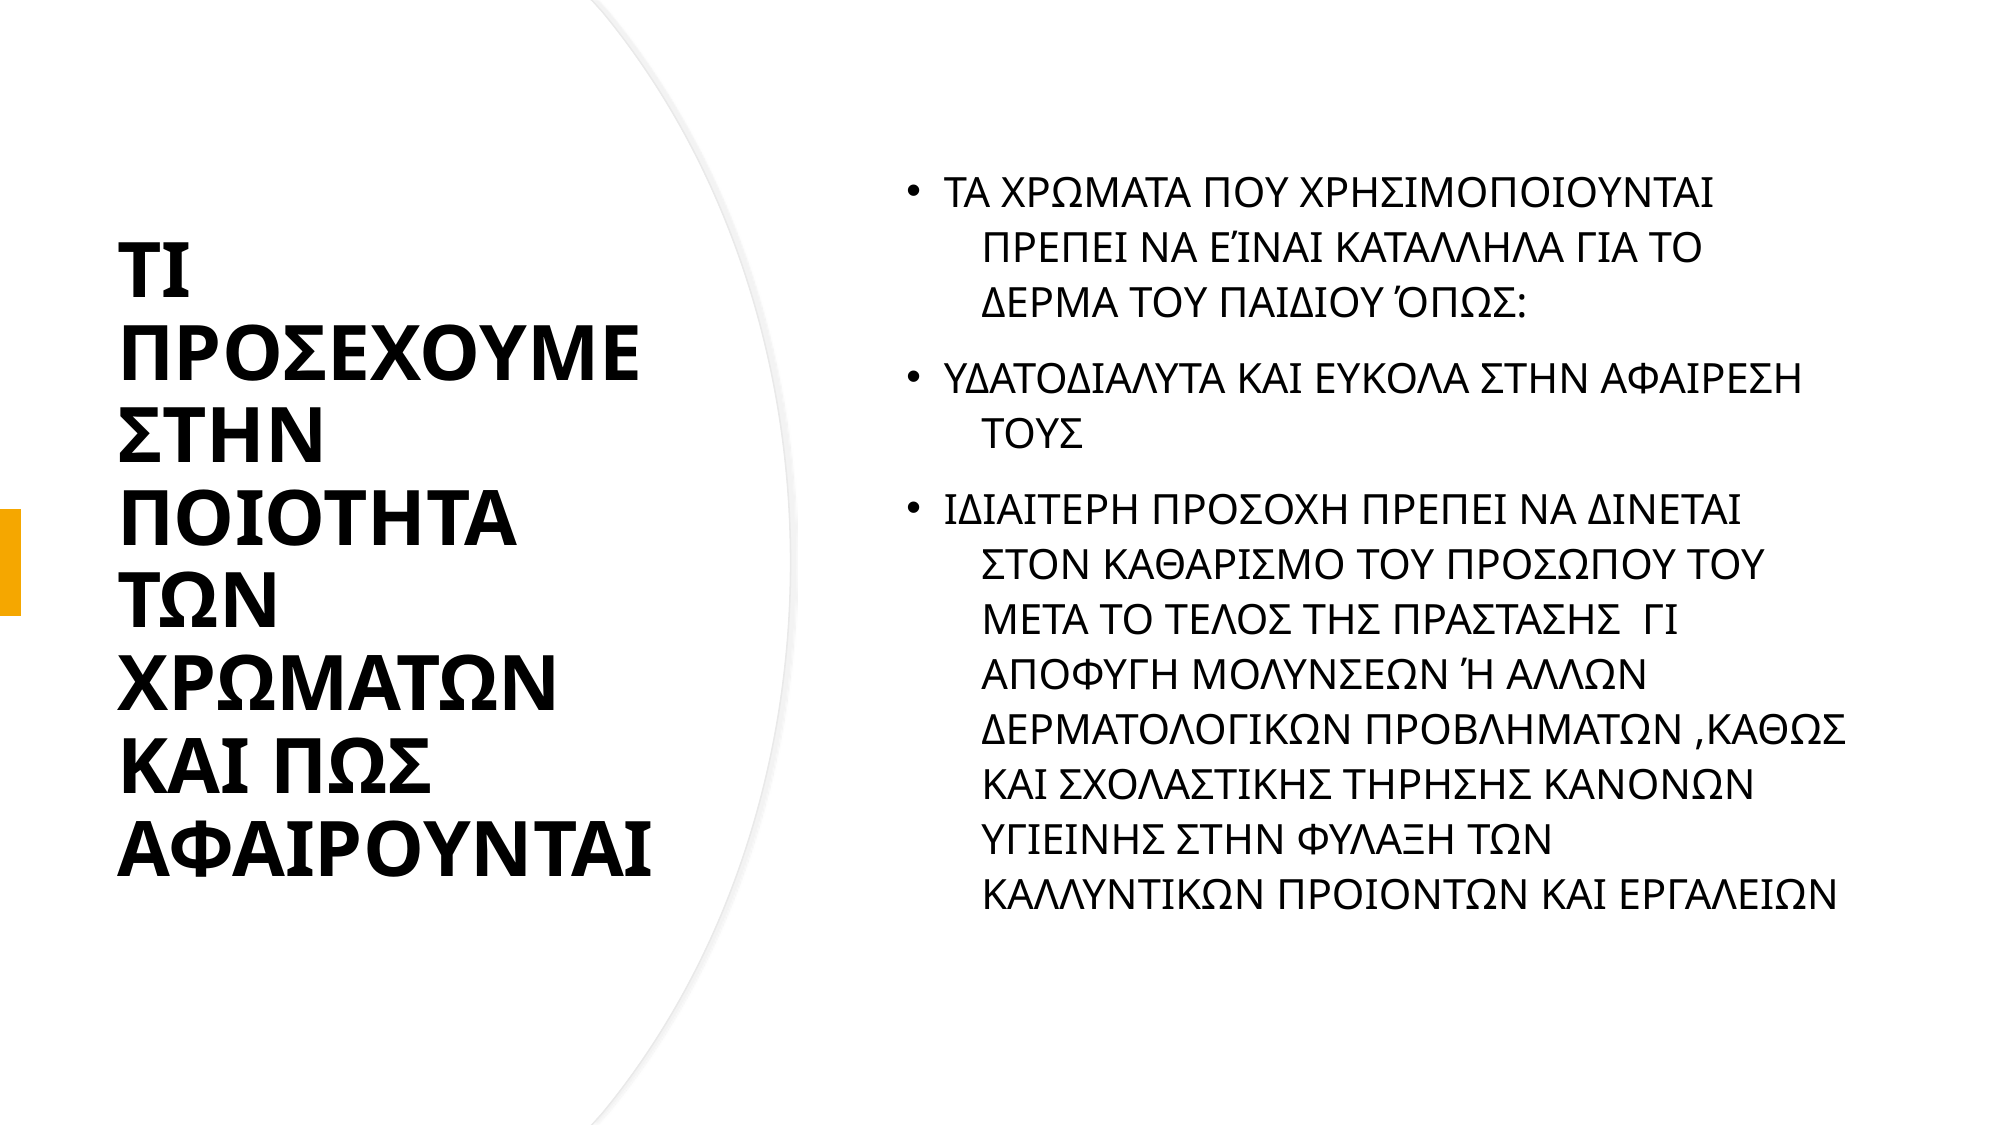

ΤΑ ΧΡΩΜΑΤΑ ΠΟΥ ΧΡΗΣΙΜΟΠΟΙΟΥΝΤΑΙ ΠΡΕΠΕΙ ΝΑ ΕΊΝΑΙ ΚΑΤΑΛΛΗΛΑ ΓΙΑ ΤΟ ΔΕΡΜΑ ΤΟΥ ΠΑΙΔΙΟΥ ΌΠΩΣ:
ΥΔΑΤΟΔΙΑΛΥΤΑ ΚΑΙ ΕΥΚΟΛΑ ΣΤΗΝ ΑΦΑΙΡΕΣΗ ΤΟΥΣ
ΙΔΙΑΙΤΕΡΗ ΠΡΟΣΟΧΗ ΠΡΕΠΕΙ ΝΑ ΔΙΝΕΤΑΙ ΣΤΟΝ ΚΑΘΑΡΙΣΜΟ ΤΟΥ ΠΡΟΣΩΠΟΥ ΤΟΥ ΜΕΤΑ ΤΟ ΤΕΛΟΣ ΤΗΣ ΠΡΑΣΤΑΣΗΣ ΓΙ ΑΠΟΦΥΓΗ ΜΟΛΥΝΣΕΩΝ Ή ΑΛΛΩΝ ΔΕΡΜΑΤΟΛΟΓΙΚΩΝ ΠΡΟΒΛΗΜΑΤΩΝ ,ΚΑΘΩΣ ΚΑΙ ΣΧΟΛΑΣΤΙΚΗΣ ΤΗΡΗΣΗΣ ΚΑΝΟΝΩΝ ΥΓΙΕΙΝΗΣ ΣΤΗΝ ΦΥΛΑΞΗ ΤΩΝ ΚΑΛΛΥΝΤΙΚΩΝ ΠΡΟΙΟΝΤΩΝ ΚΑΙ ΕΡΓΑΛΕΙΩΝ
# ΤΙ ΠΡΟΣΕΧΟΥΜΕ ΣΤΗΝ ΠΟΙΟΤΗΤΑ ΤΩΝ ΧΡΩΜΑΤΩΝ ΚΑΙ ΠΩΣ ΑΦΑΙΡΟΥΝΤΑΙ